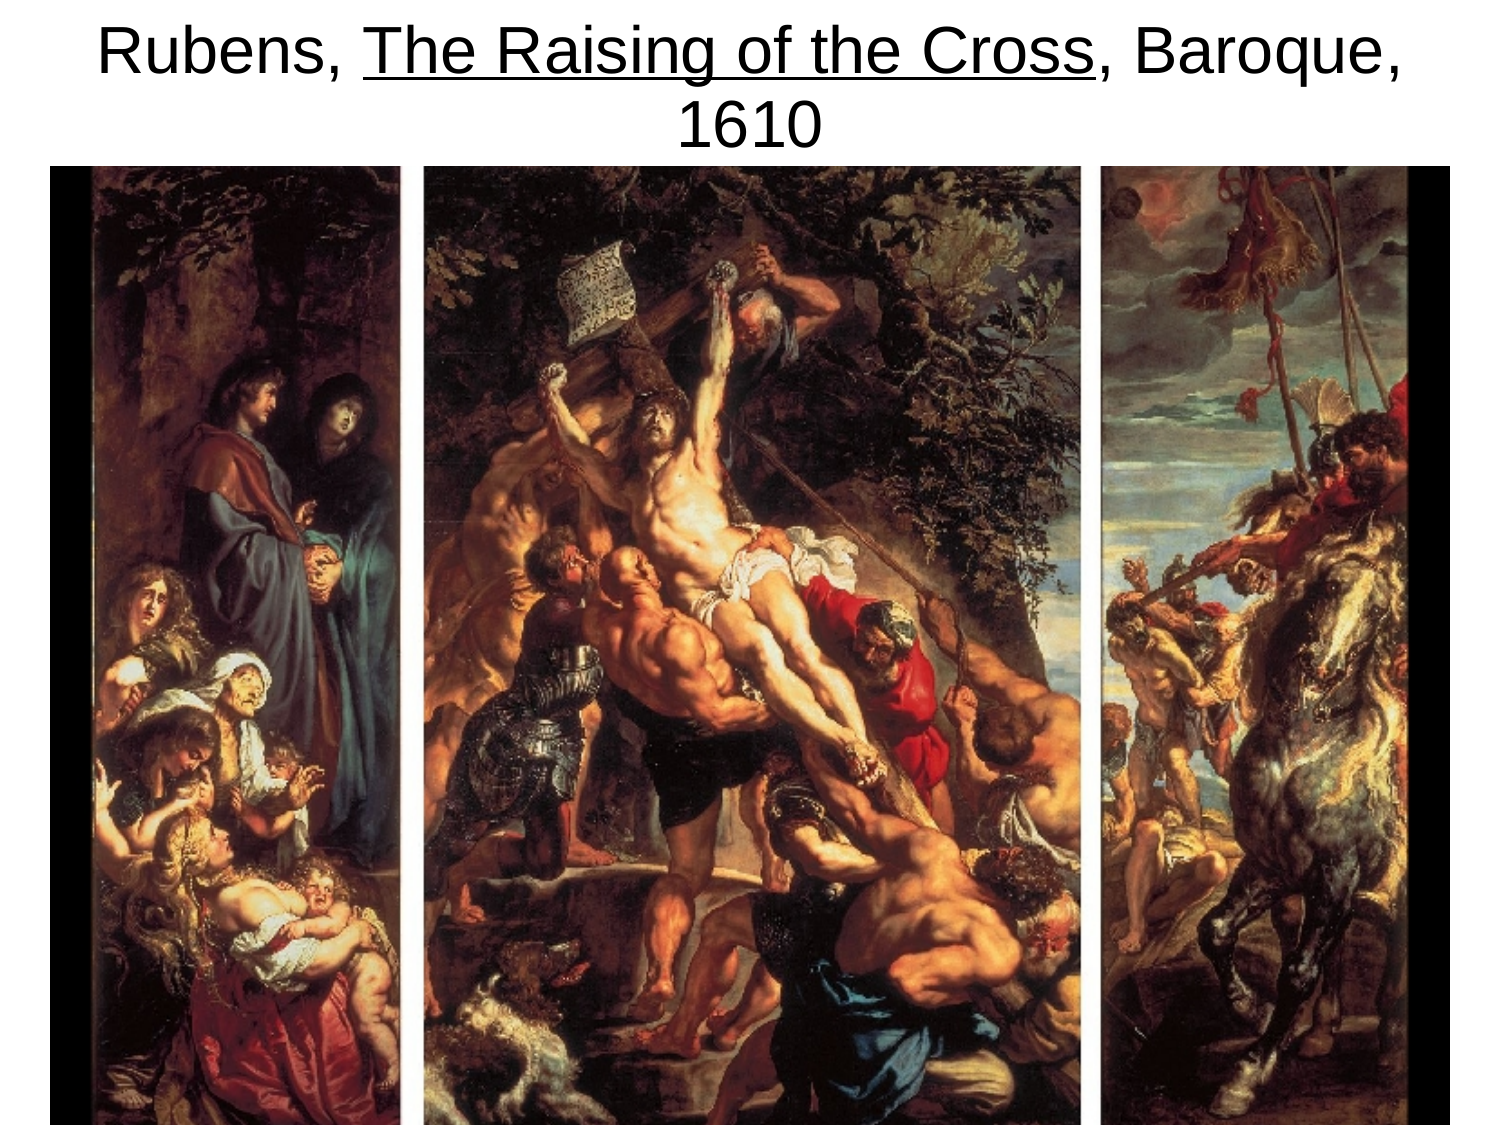

# Rubens, The Raising of the Cross, Baroque, 1610